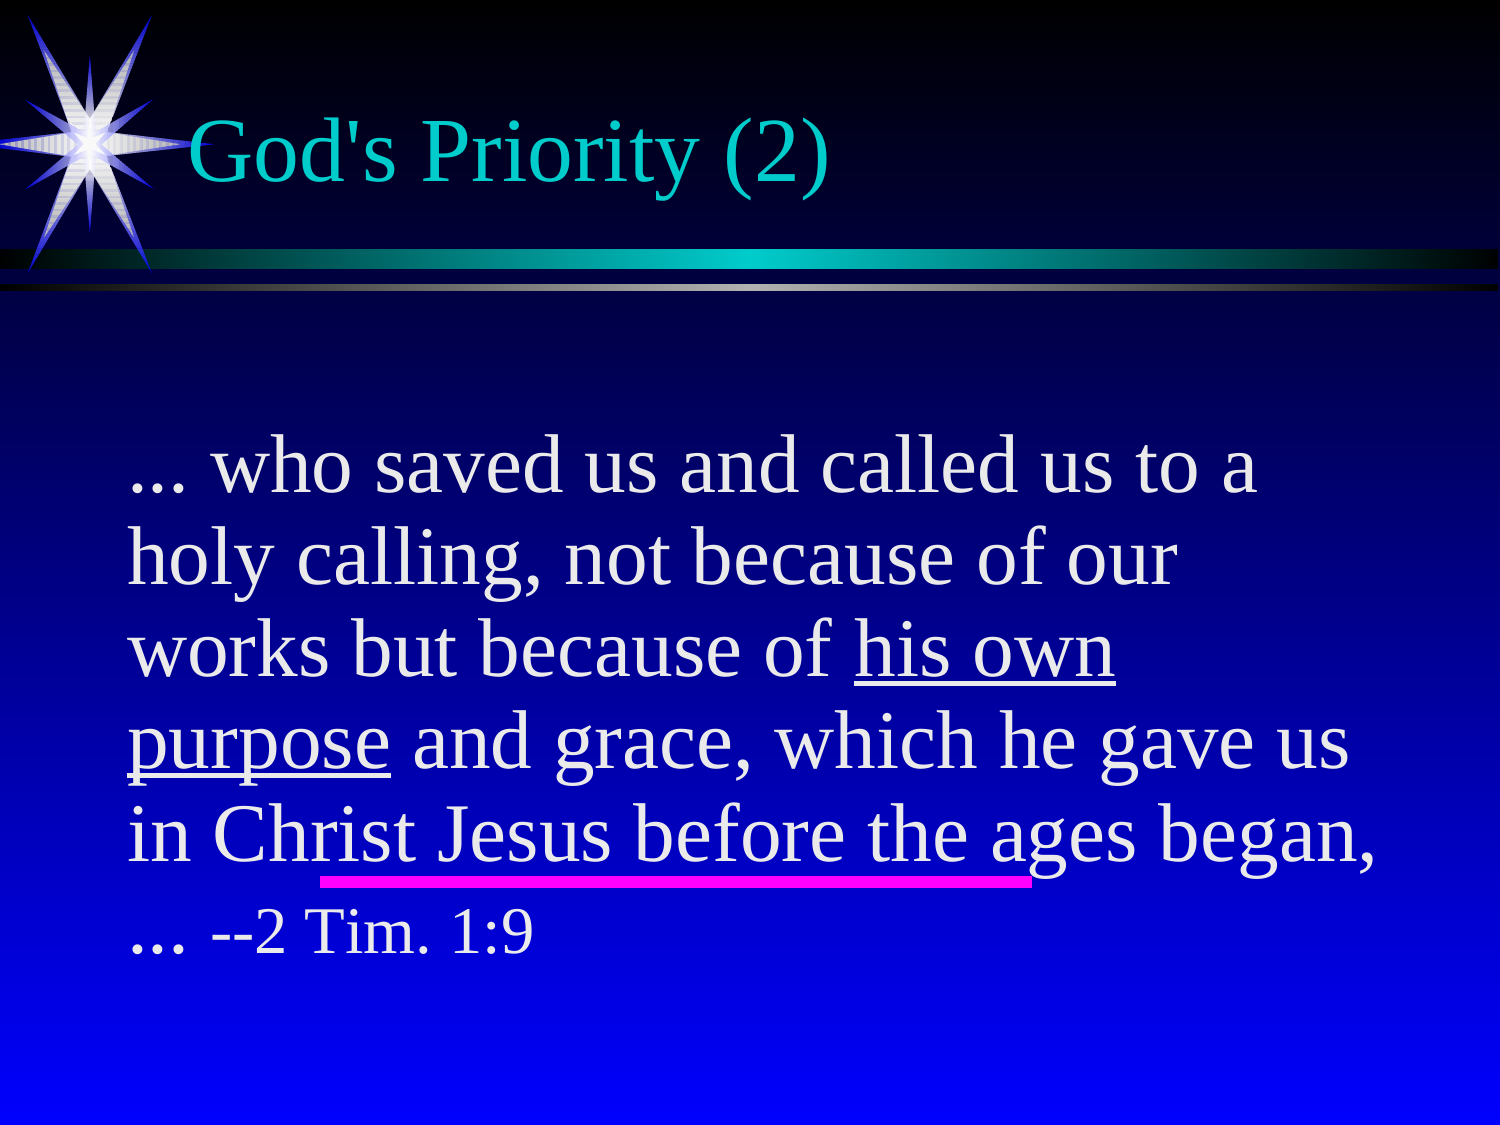

# God's Priority (2)
... who saved us and called us to a holy calling, not because of our works but because of his own purpose and grace, which he gave us in Christ Jesus before the ages began, ... --2 Tim. 1:9